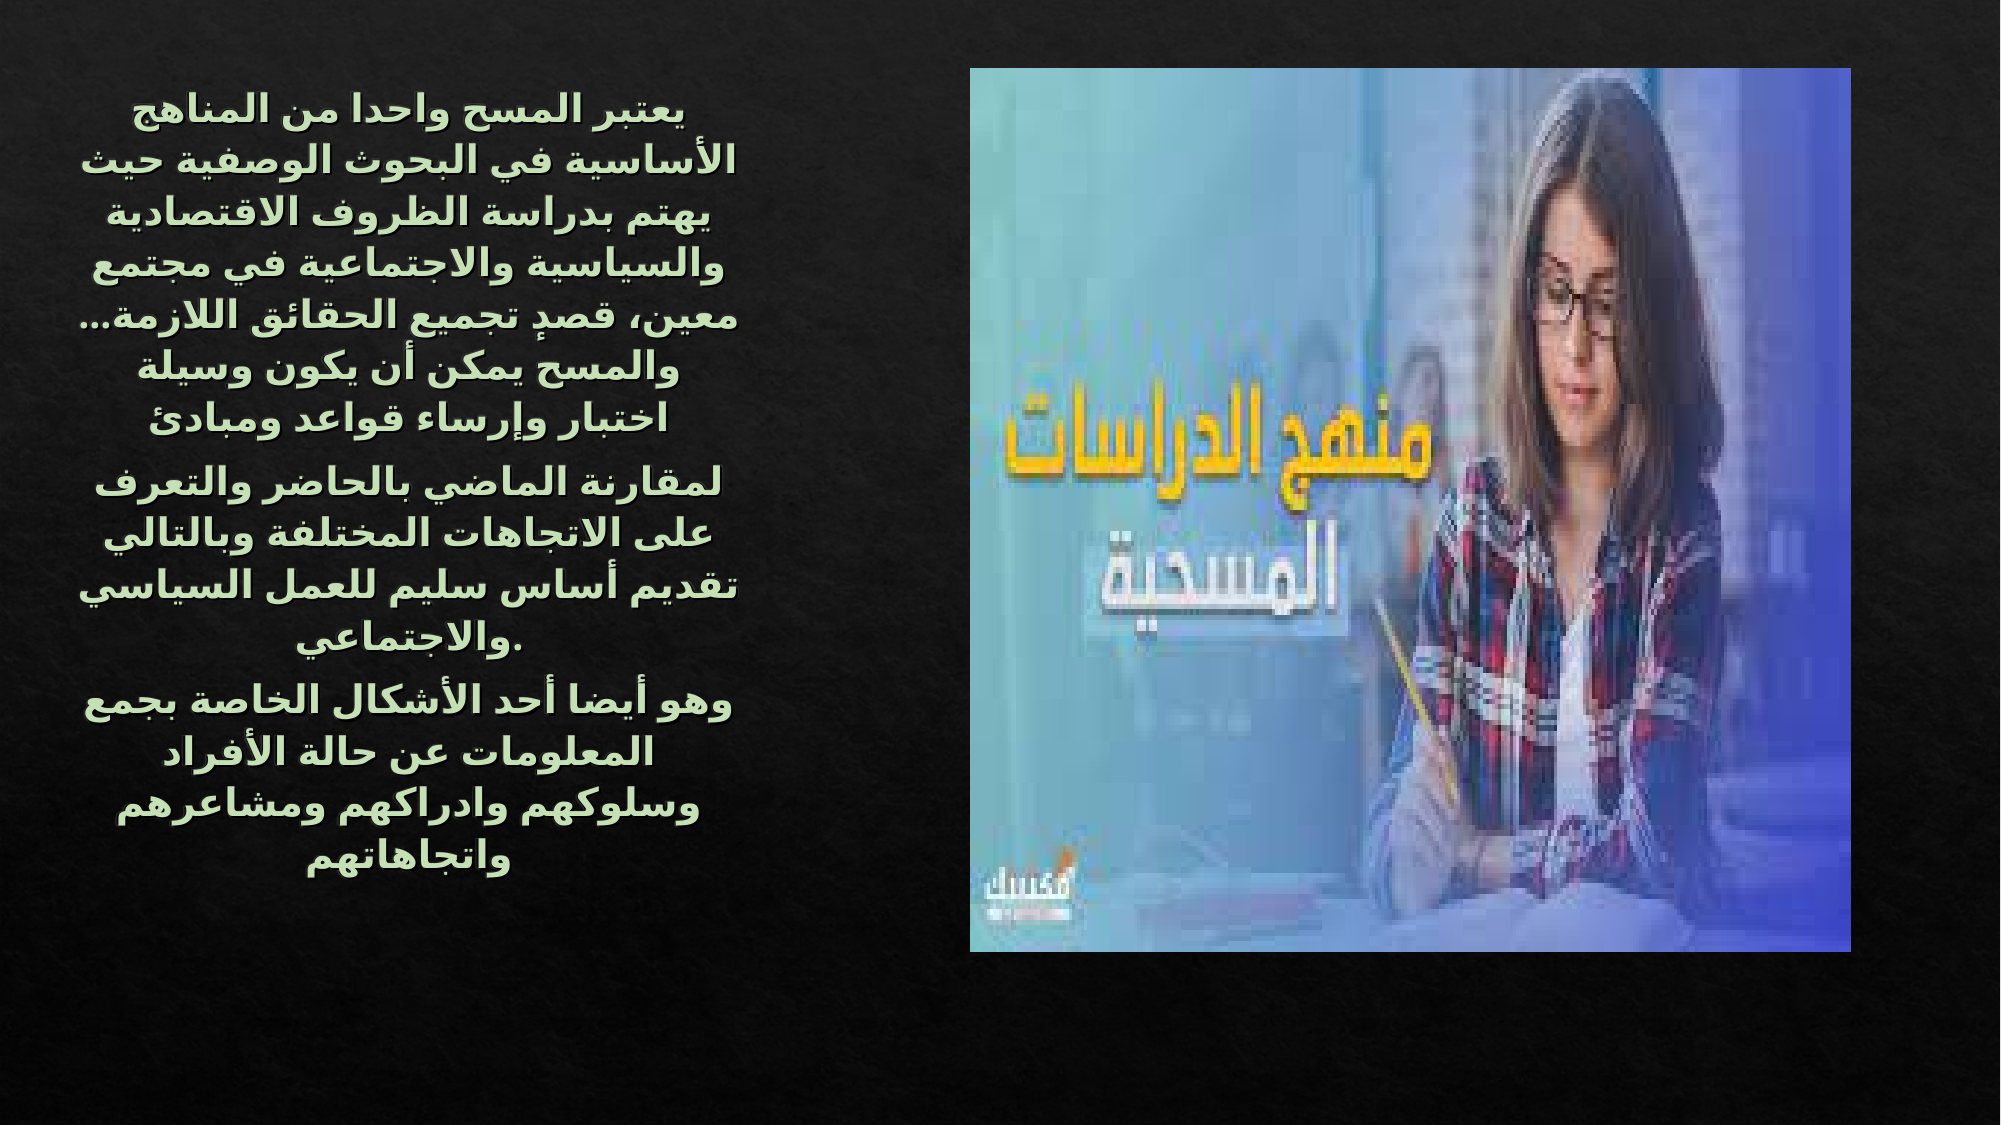

# يعتبر المسح واحدا من المناهج الأساسية في البحوث الوصفية حيث يهتم بدراسة الظروف الاقتصادية والسياسية والاجتماعية في مجتمع معين، قصدٕ تجميع الحقائق اللازمة... والمسح يمكن أن يكون وسيلة اختبار وإرساء قواعد ومبادئ
لمقارنة الماضي بالحاضر والتعرف على الاتجاهات المختلفة وبالتالي تقديم أساس سليم للعمل السياسي والاجتماعي.
وهو أيضا أحد الأشكال الخاصة بجمع المعلومات عن حالة الأفراد وسلوكهم وادراكهم ومشاعرهم واتجاهاتهم